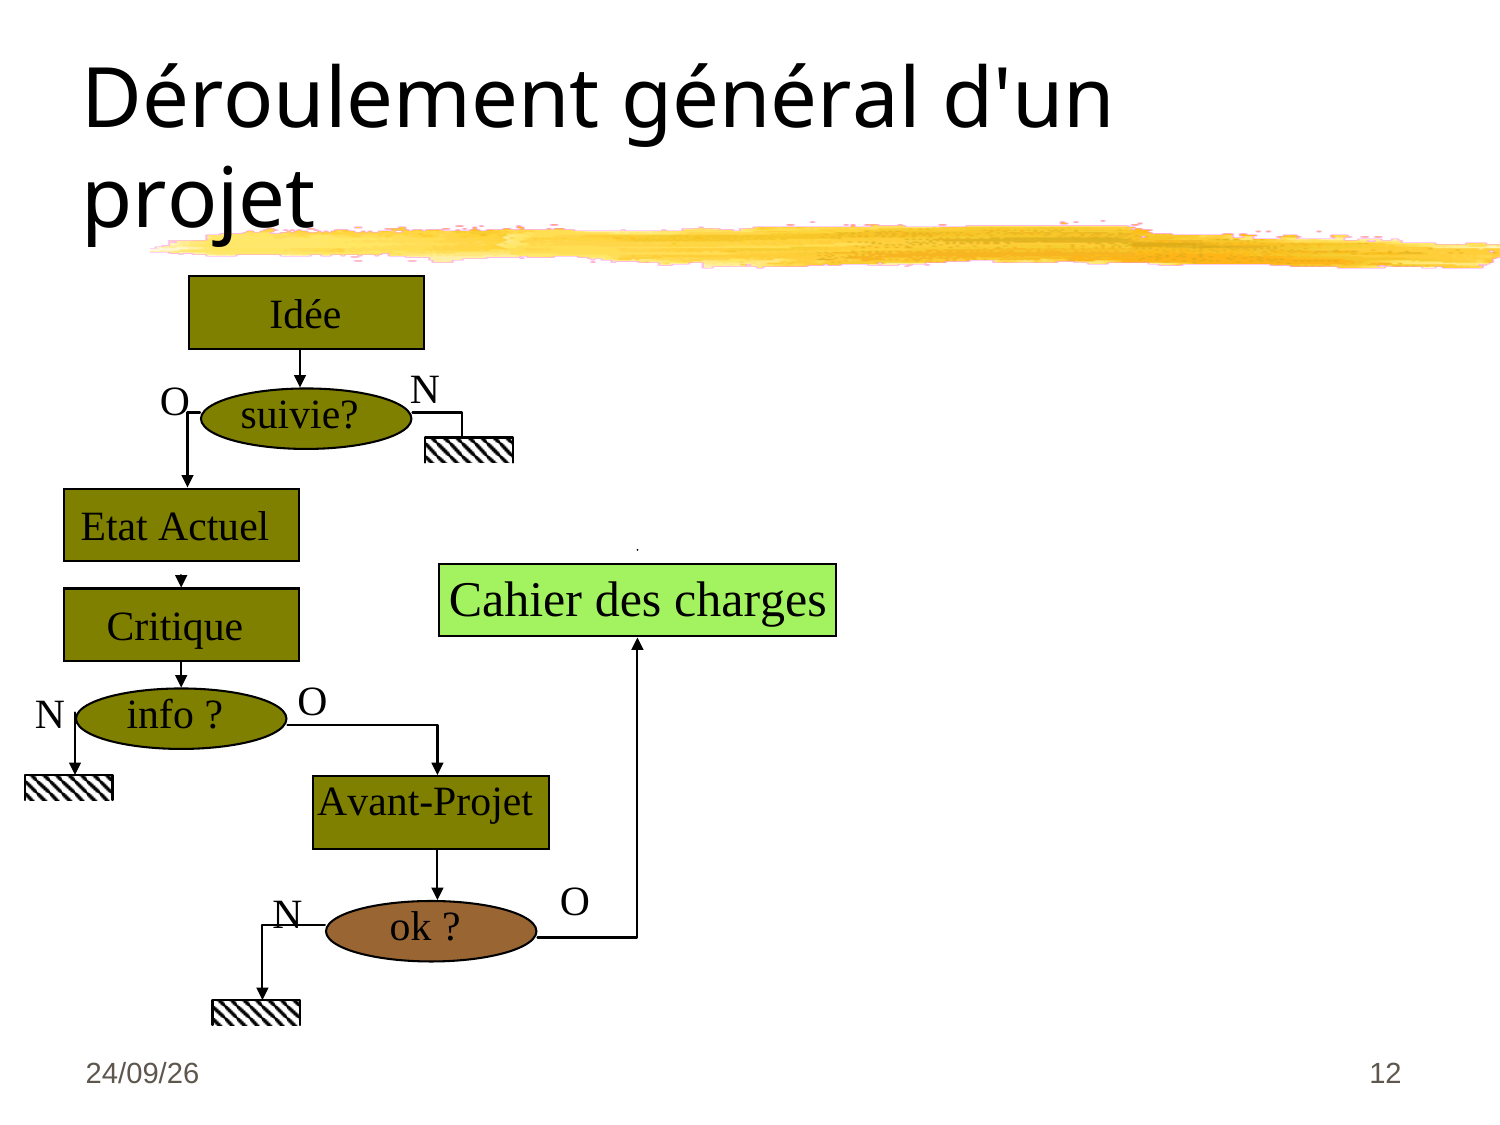

# Déroulement général d'un projet
Idée
N
O
suivie?
Etat Actuel
Cahier des charges
Critique
O
N
info ?
Avant-Projet
O
N
ok ?